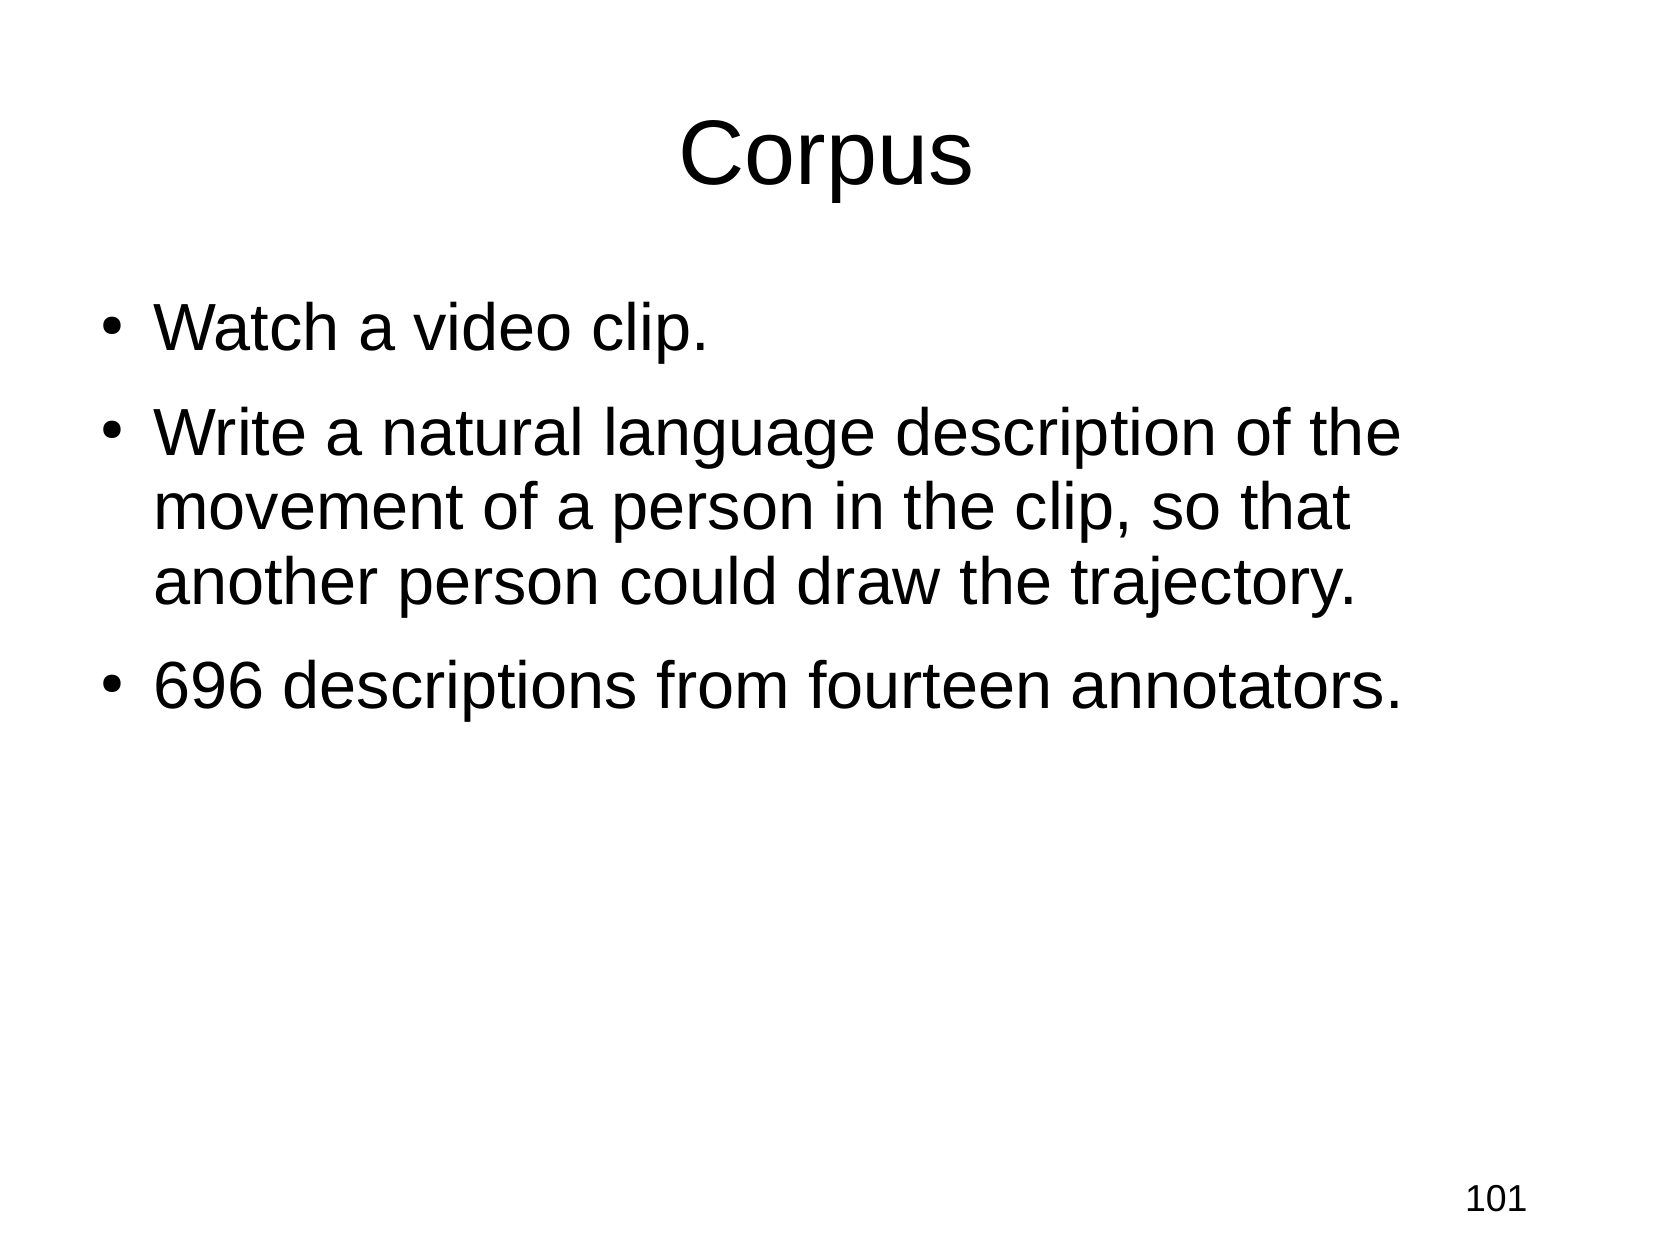

# Corpus
Watch a video clip.
Write a natural language description of the movement of a person in the clip, so that another person could draw the trajectory.
696 descriptions from fourteen annotators.